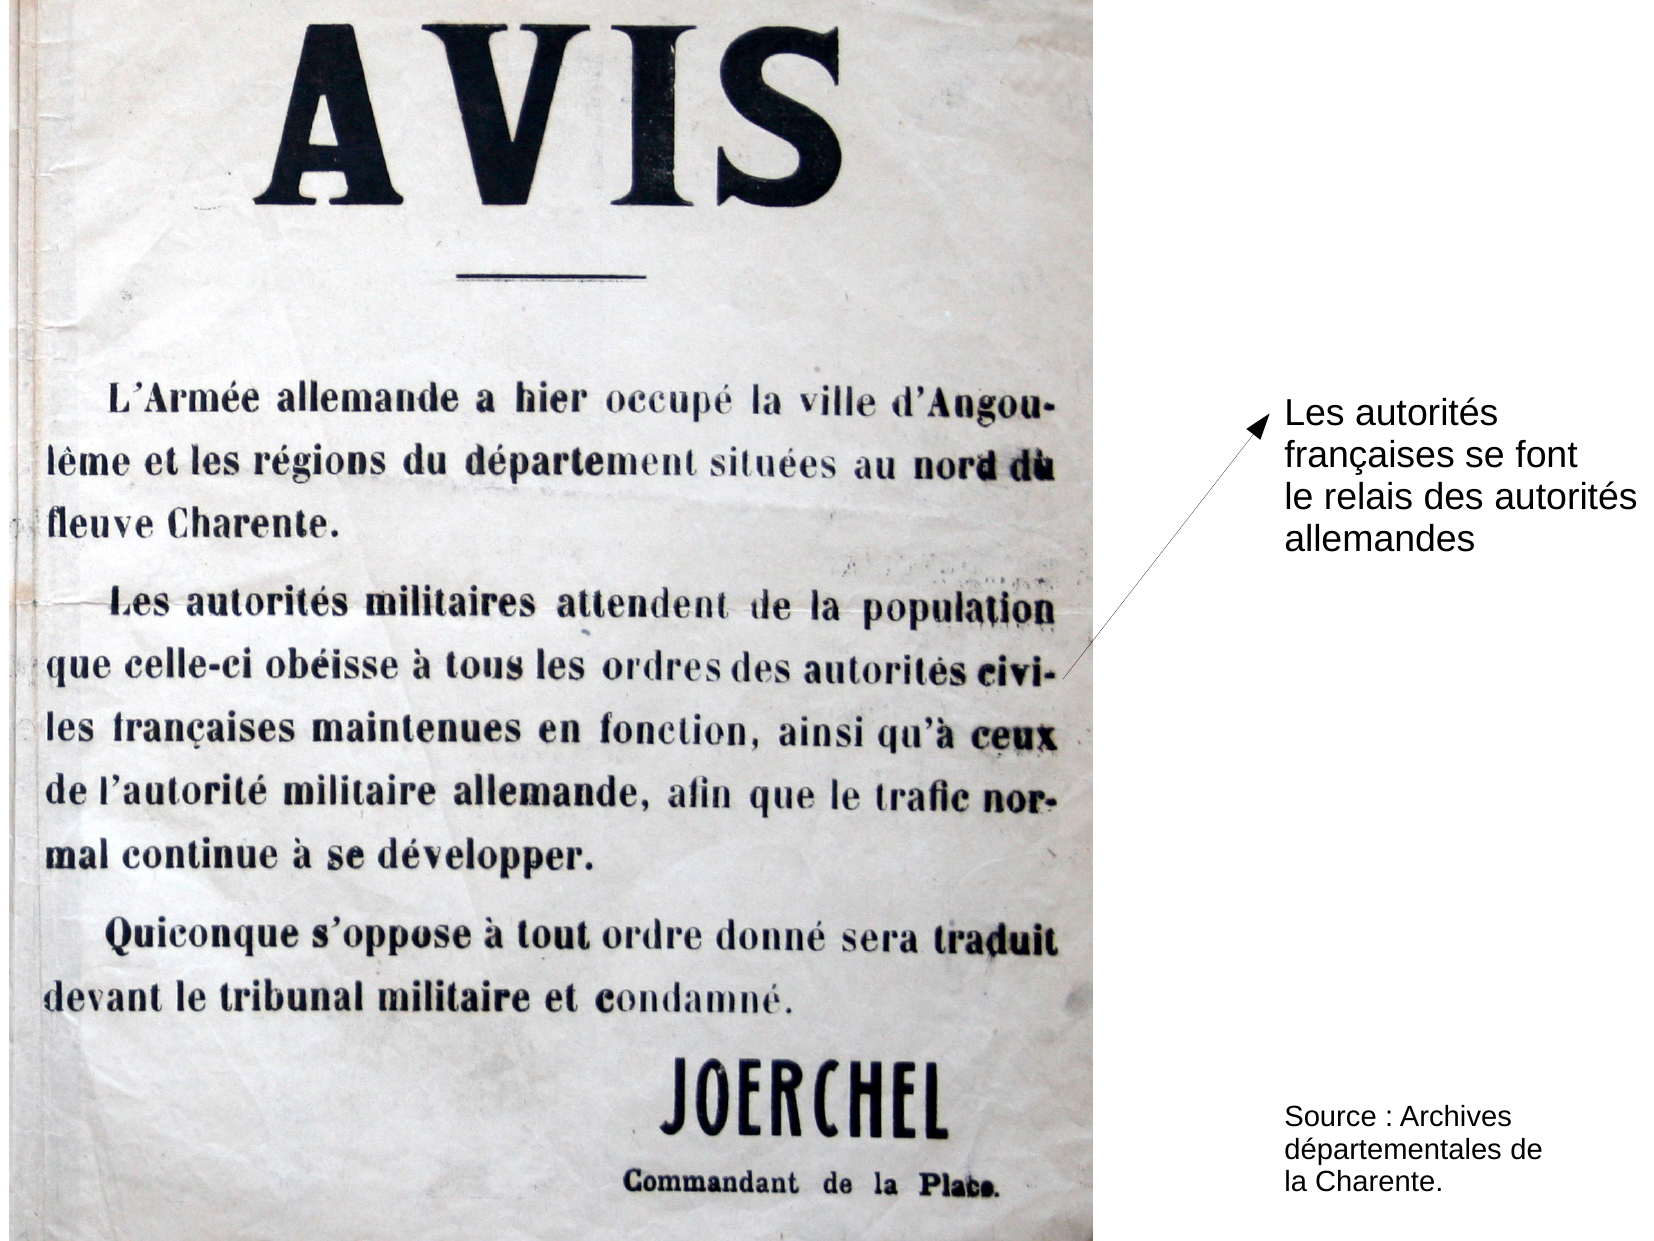

Les autorités
françaises se font
le relais des autorités
allemandes
Source : Archives
départementales de
la Charente.